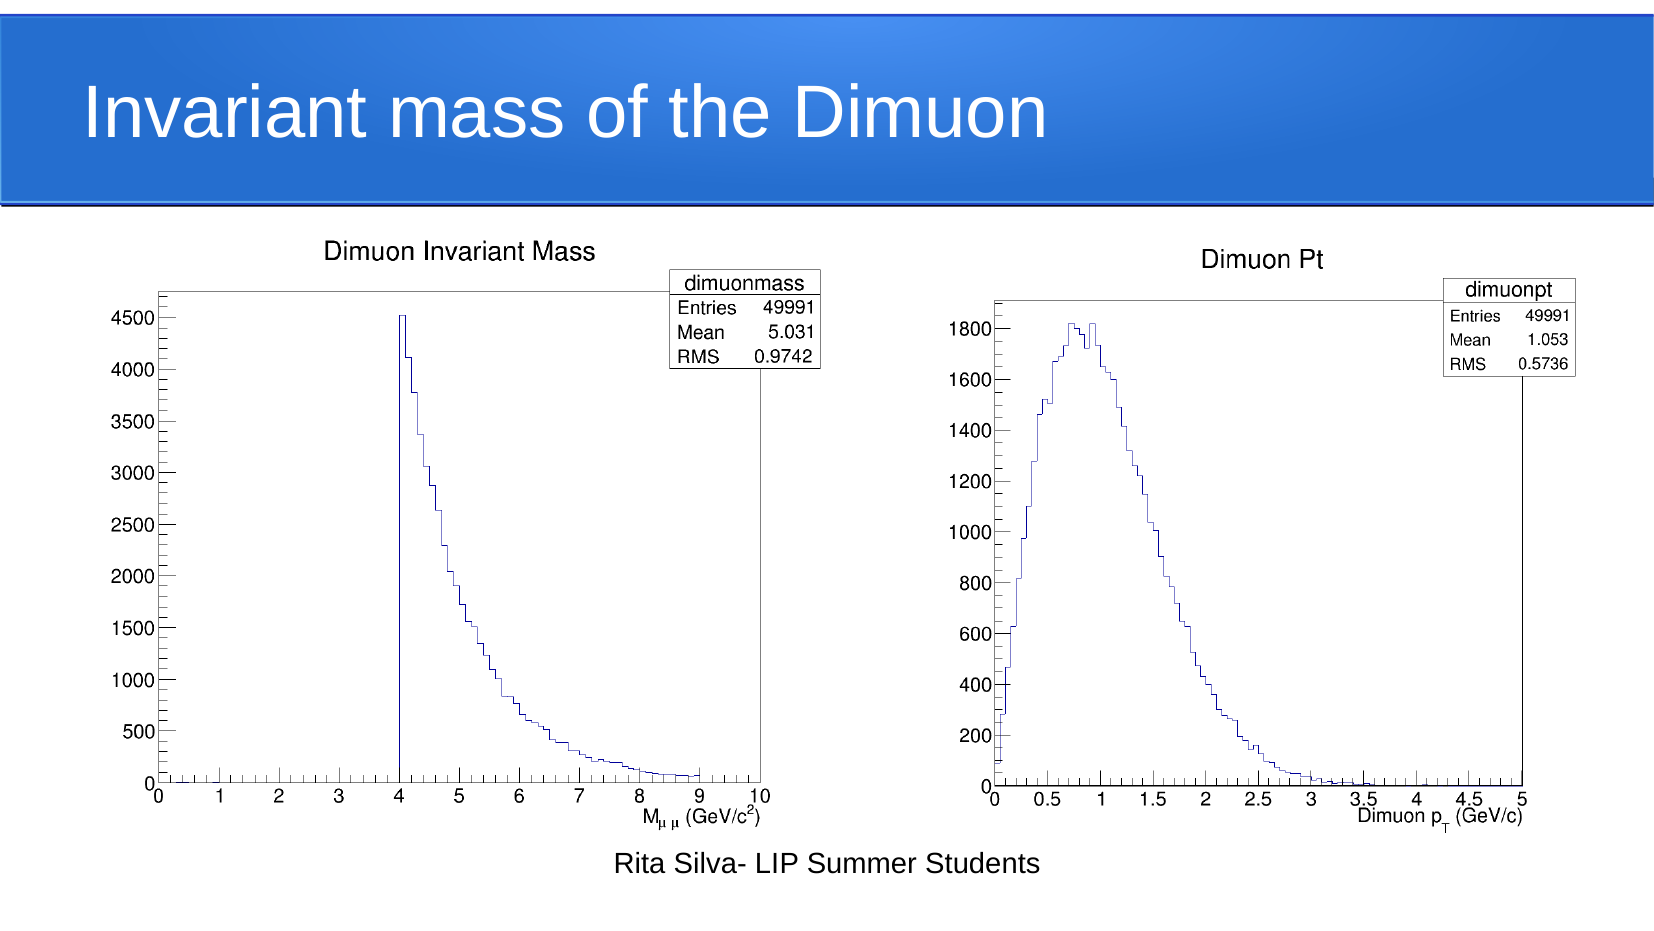

# Invariant mass of the Dimuon
Rita Silva- LIP Summer Students